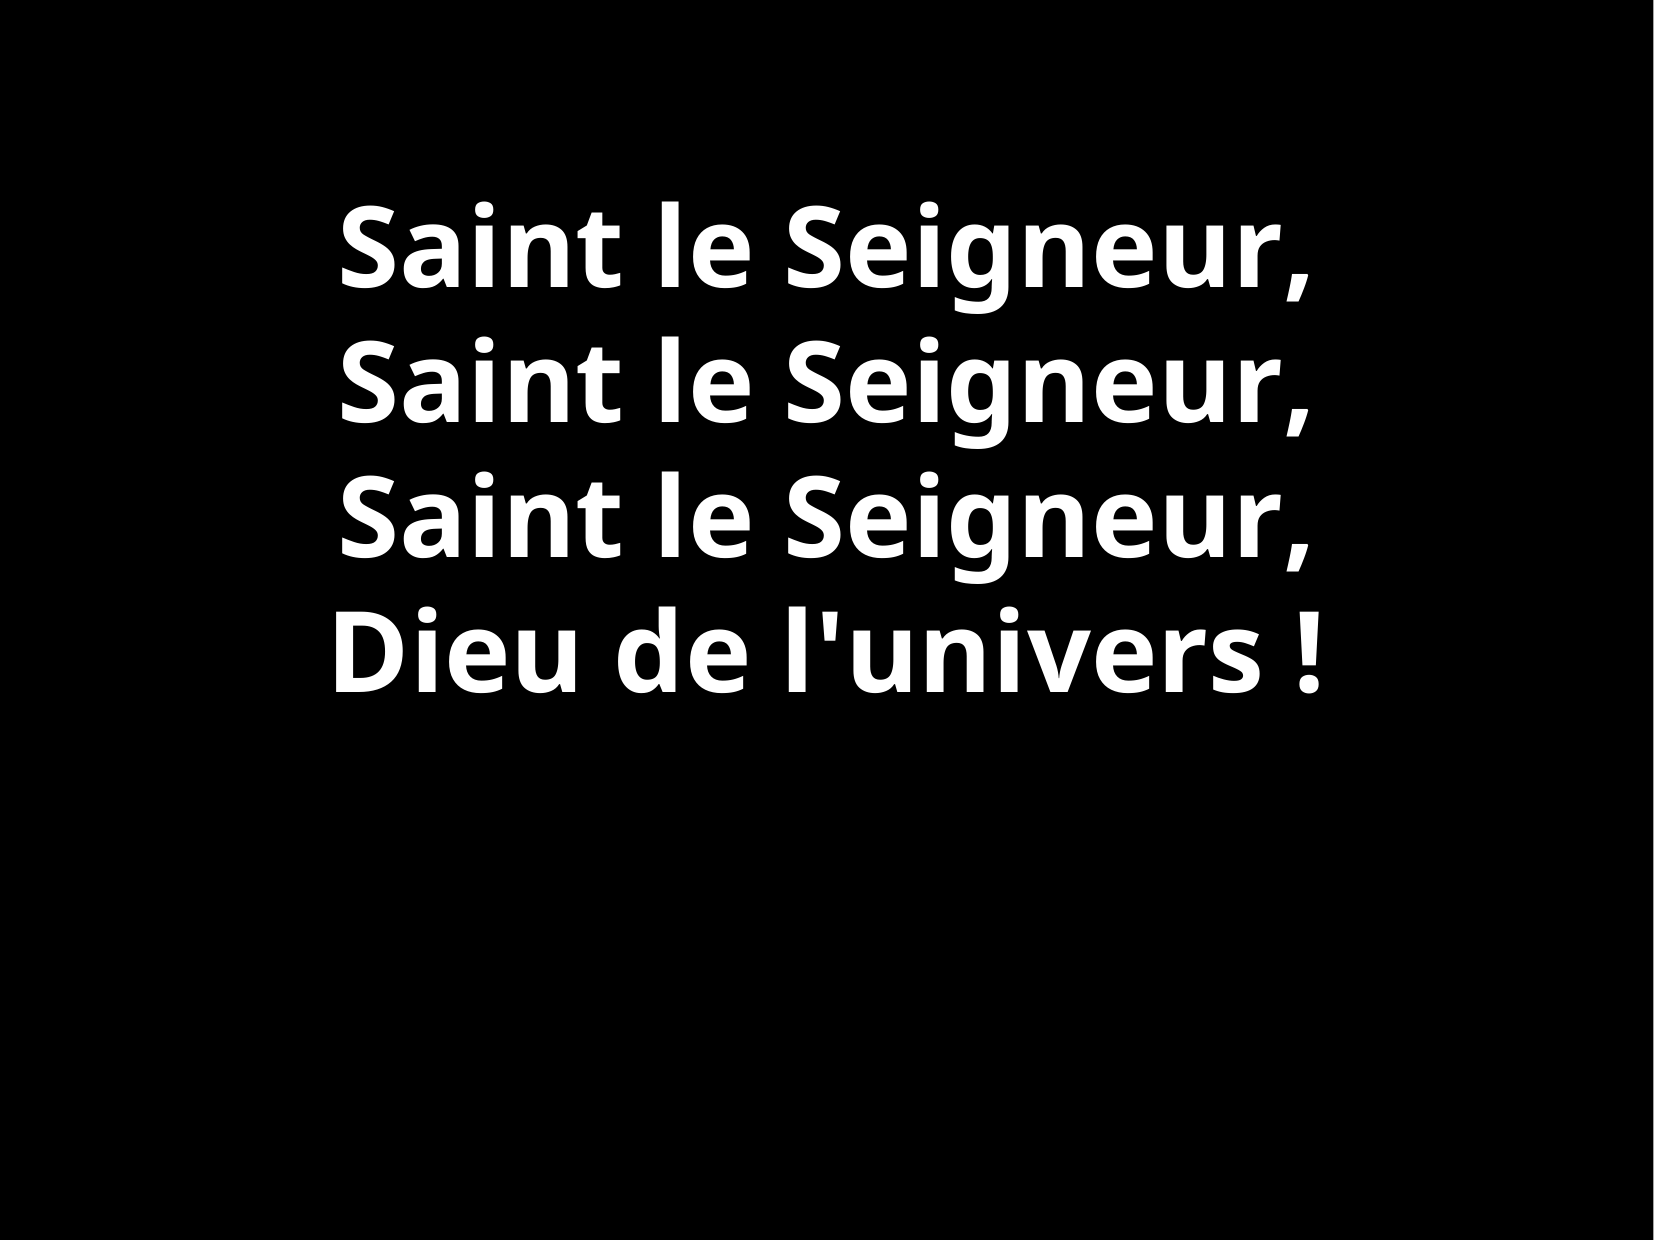

# Saint le Seigneur, Saint le Seigneur, Saint le Seigneur, Dieu de l'univers !